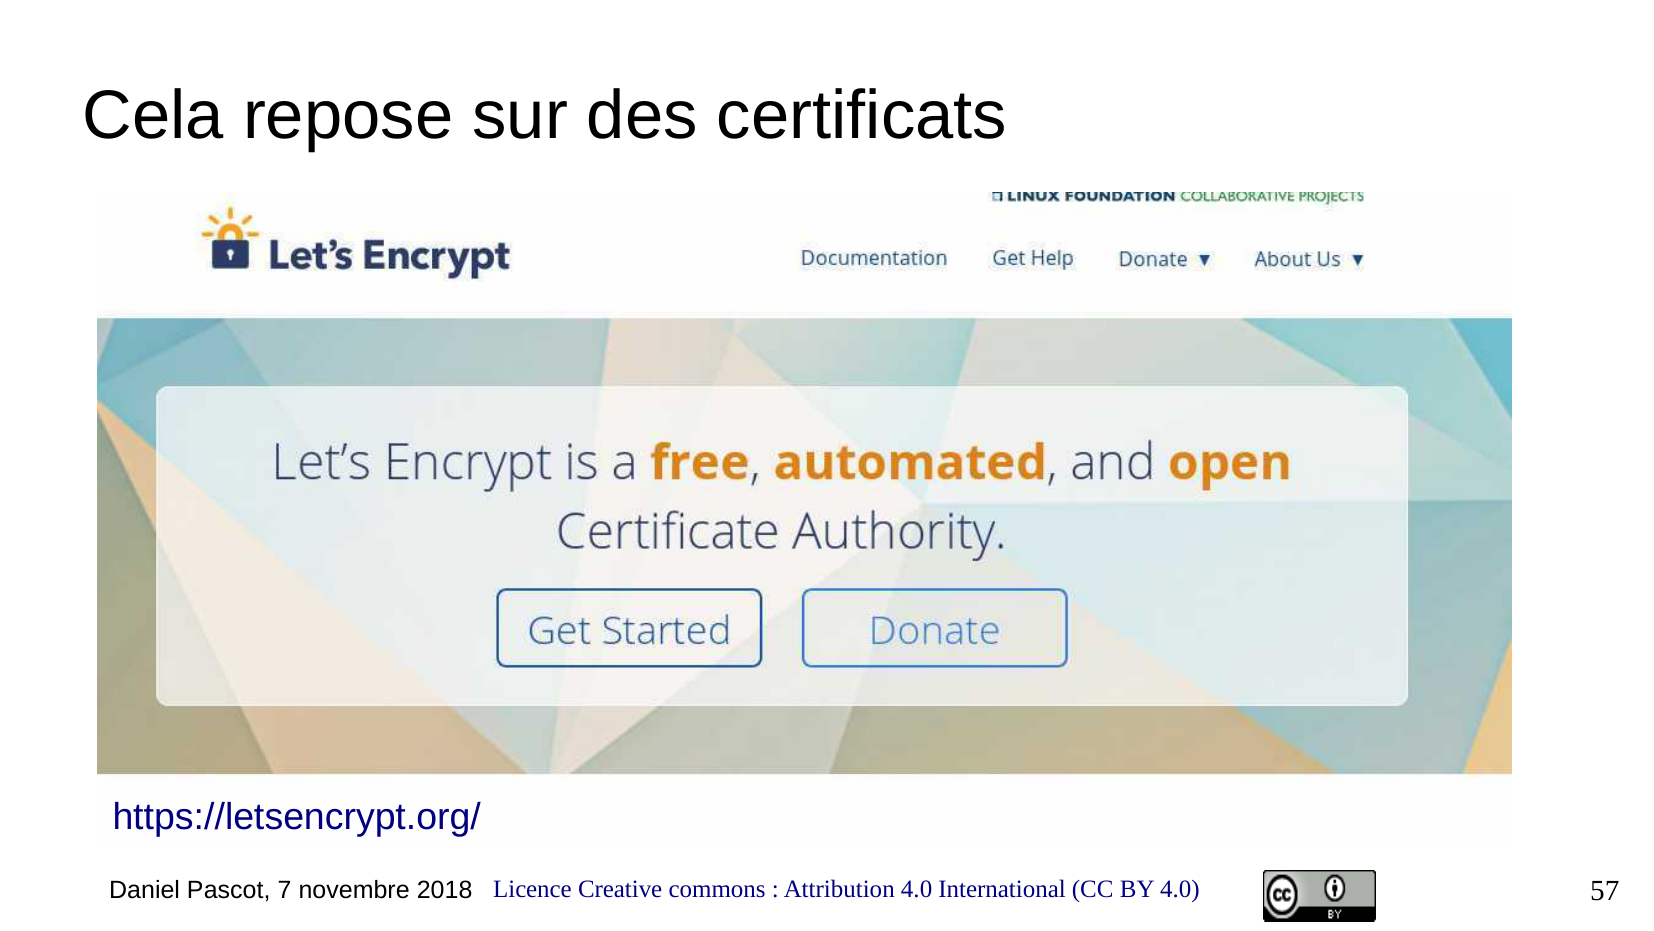

# Cela repose sur des certificats
https://letsencrypt.org/
57